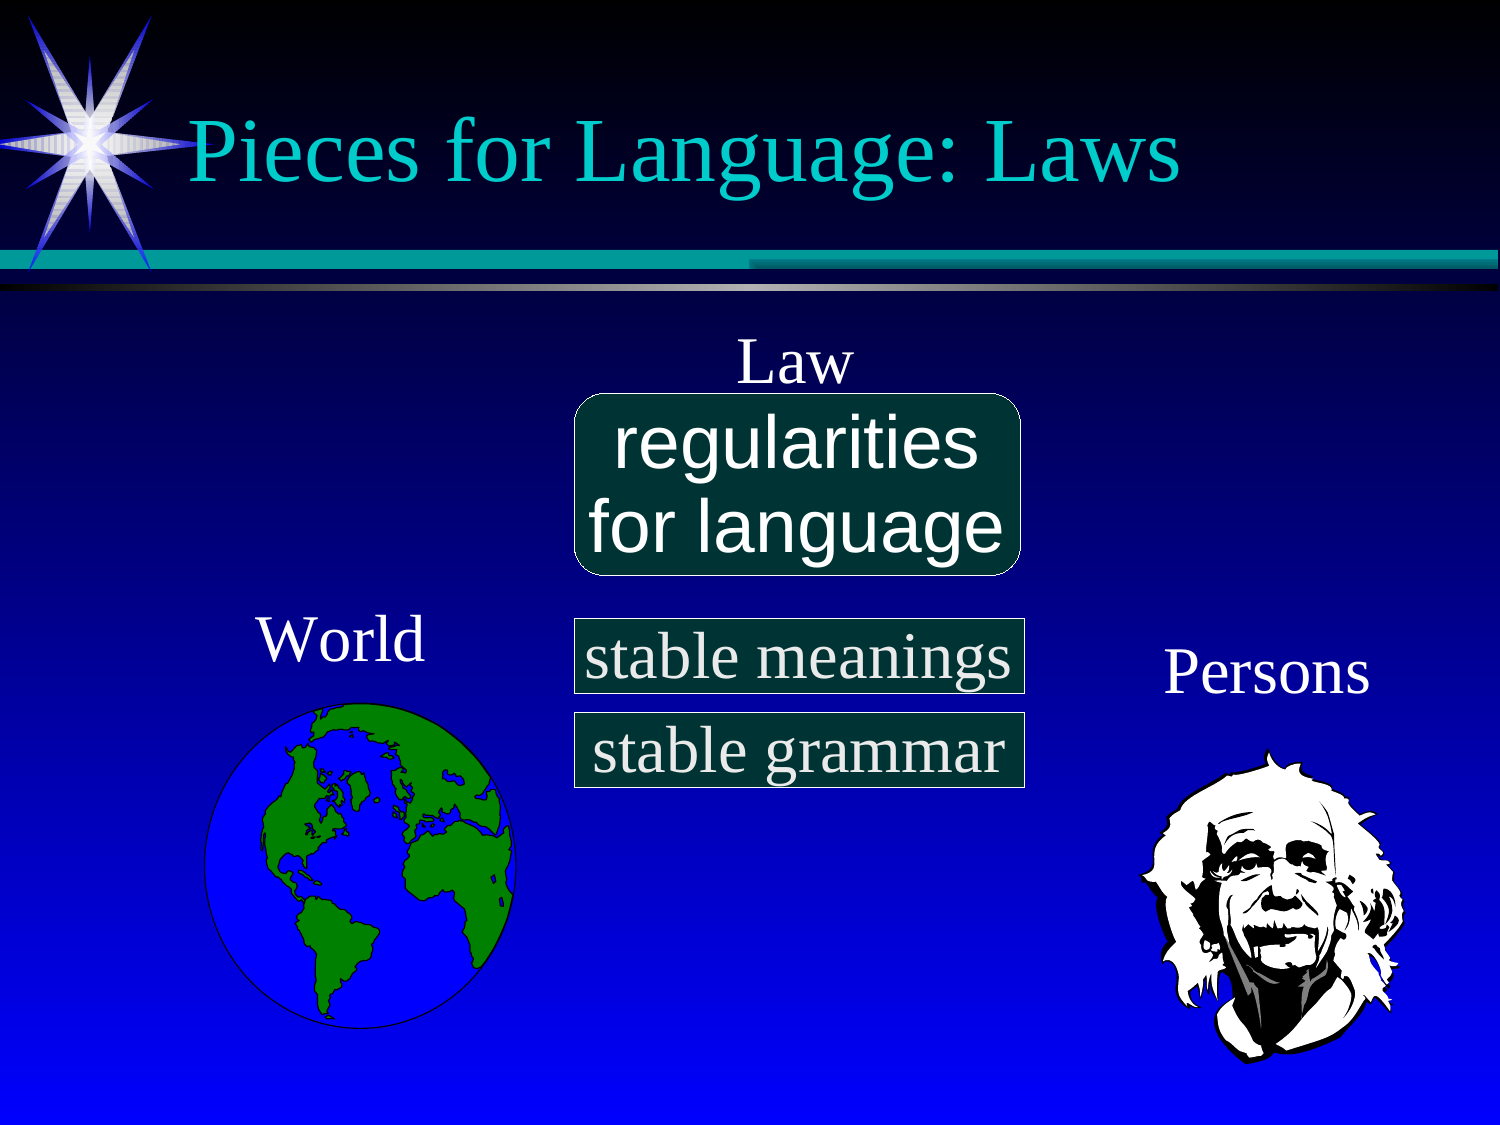

# Pieces for Language: Laws
Law
regularities
for language
World
stable meanings
Persons
stable grammar